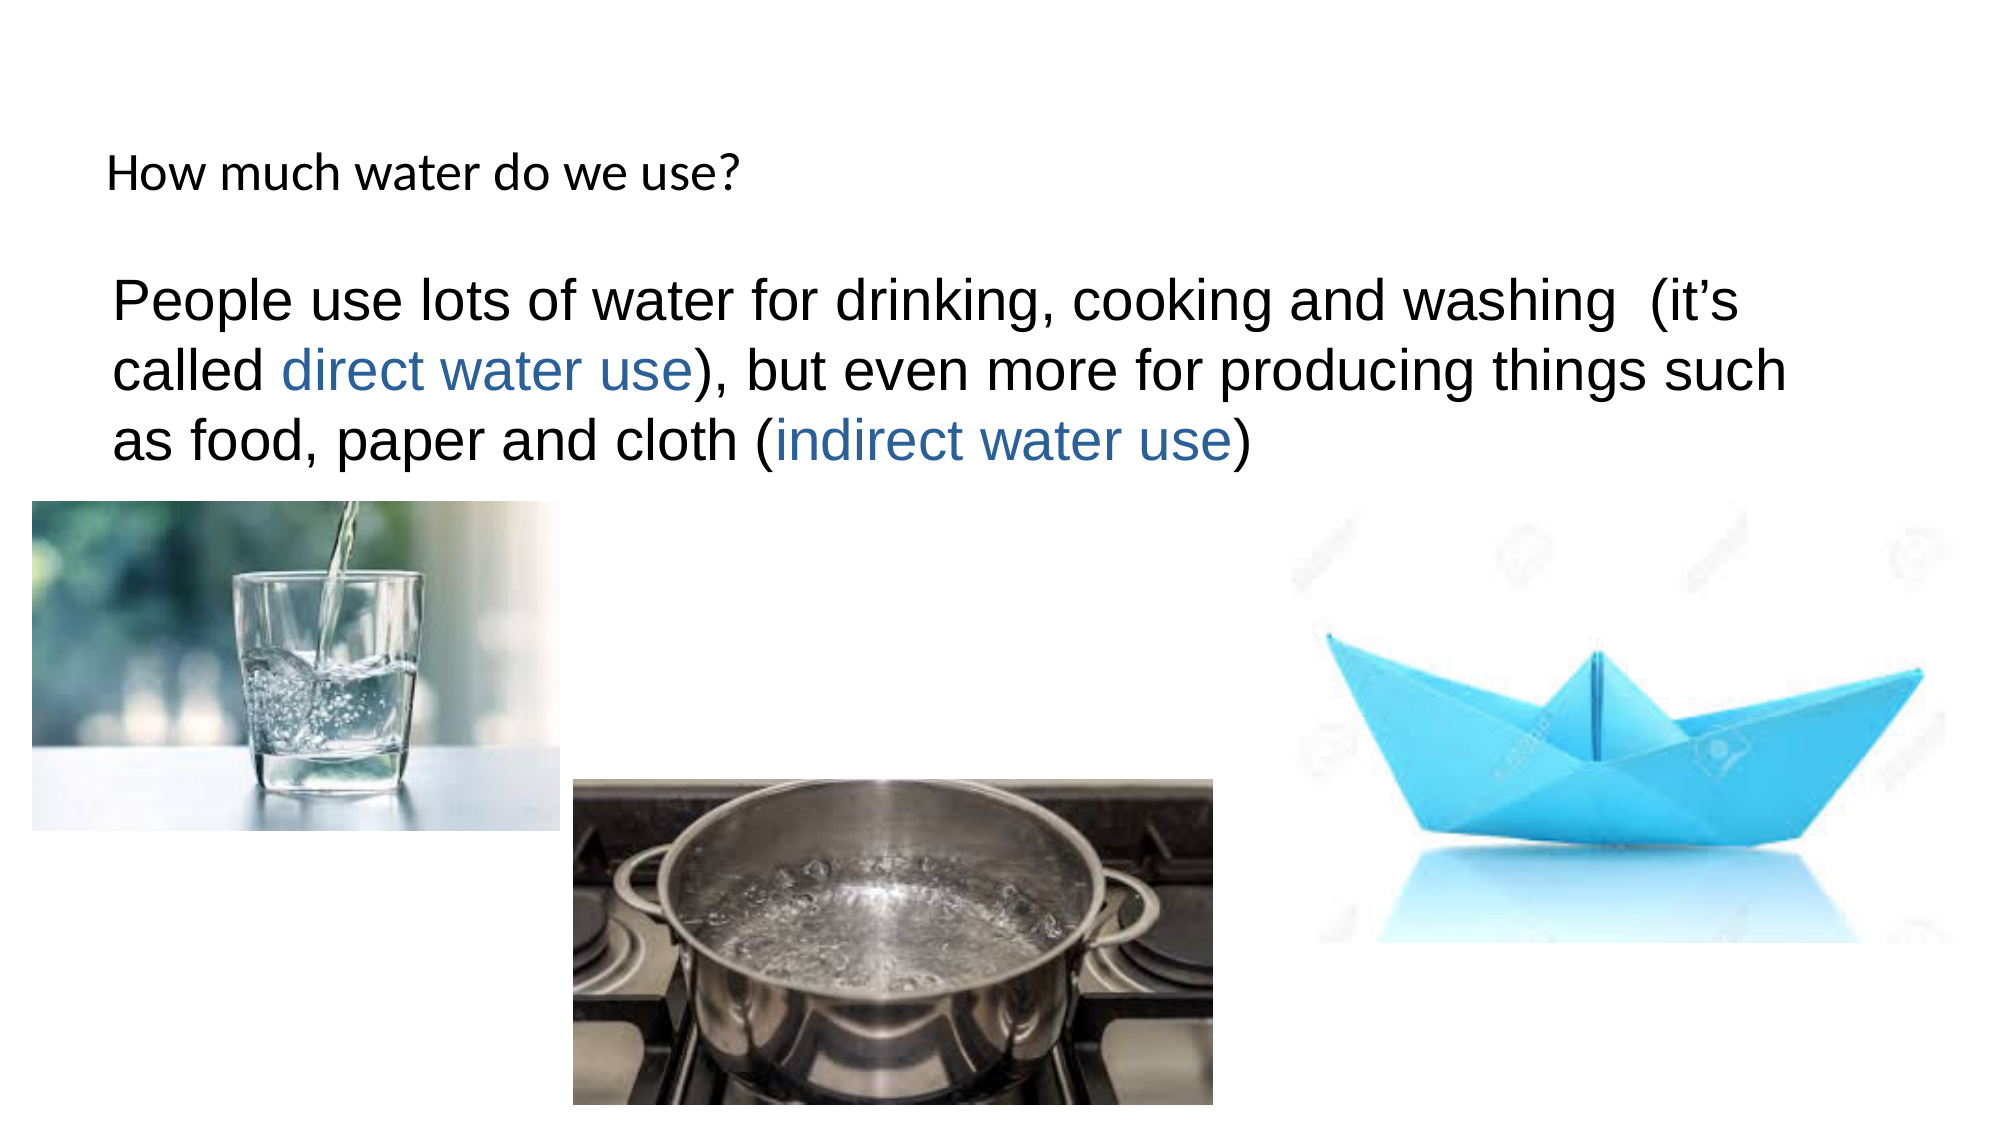

# How much water do we use?
People use lots of water for drinking, cooking and washing (it’s called direct water use), but even more for producing things such as food, paper and cloth (indirect water use)